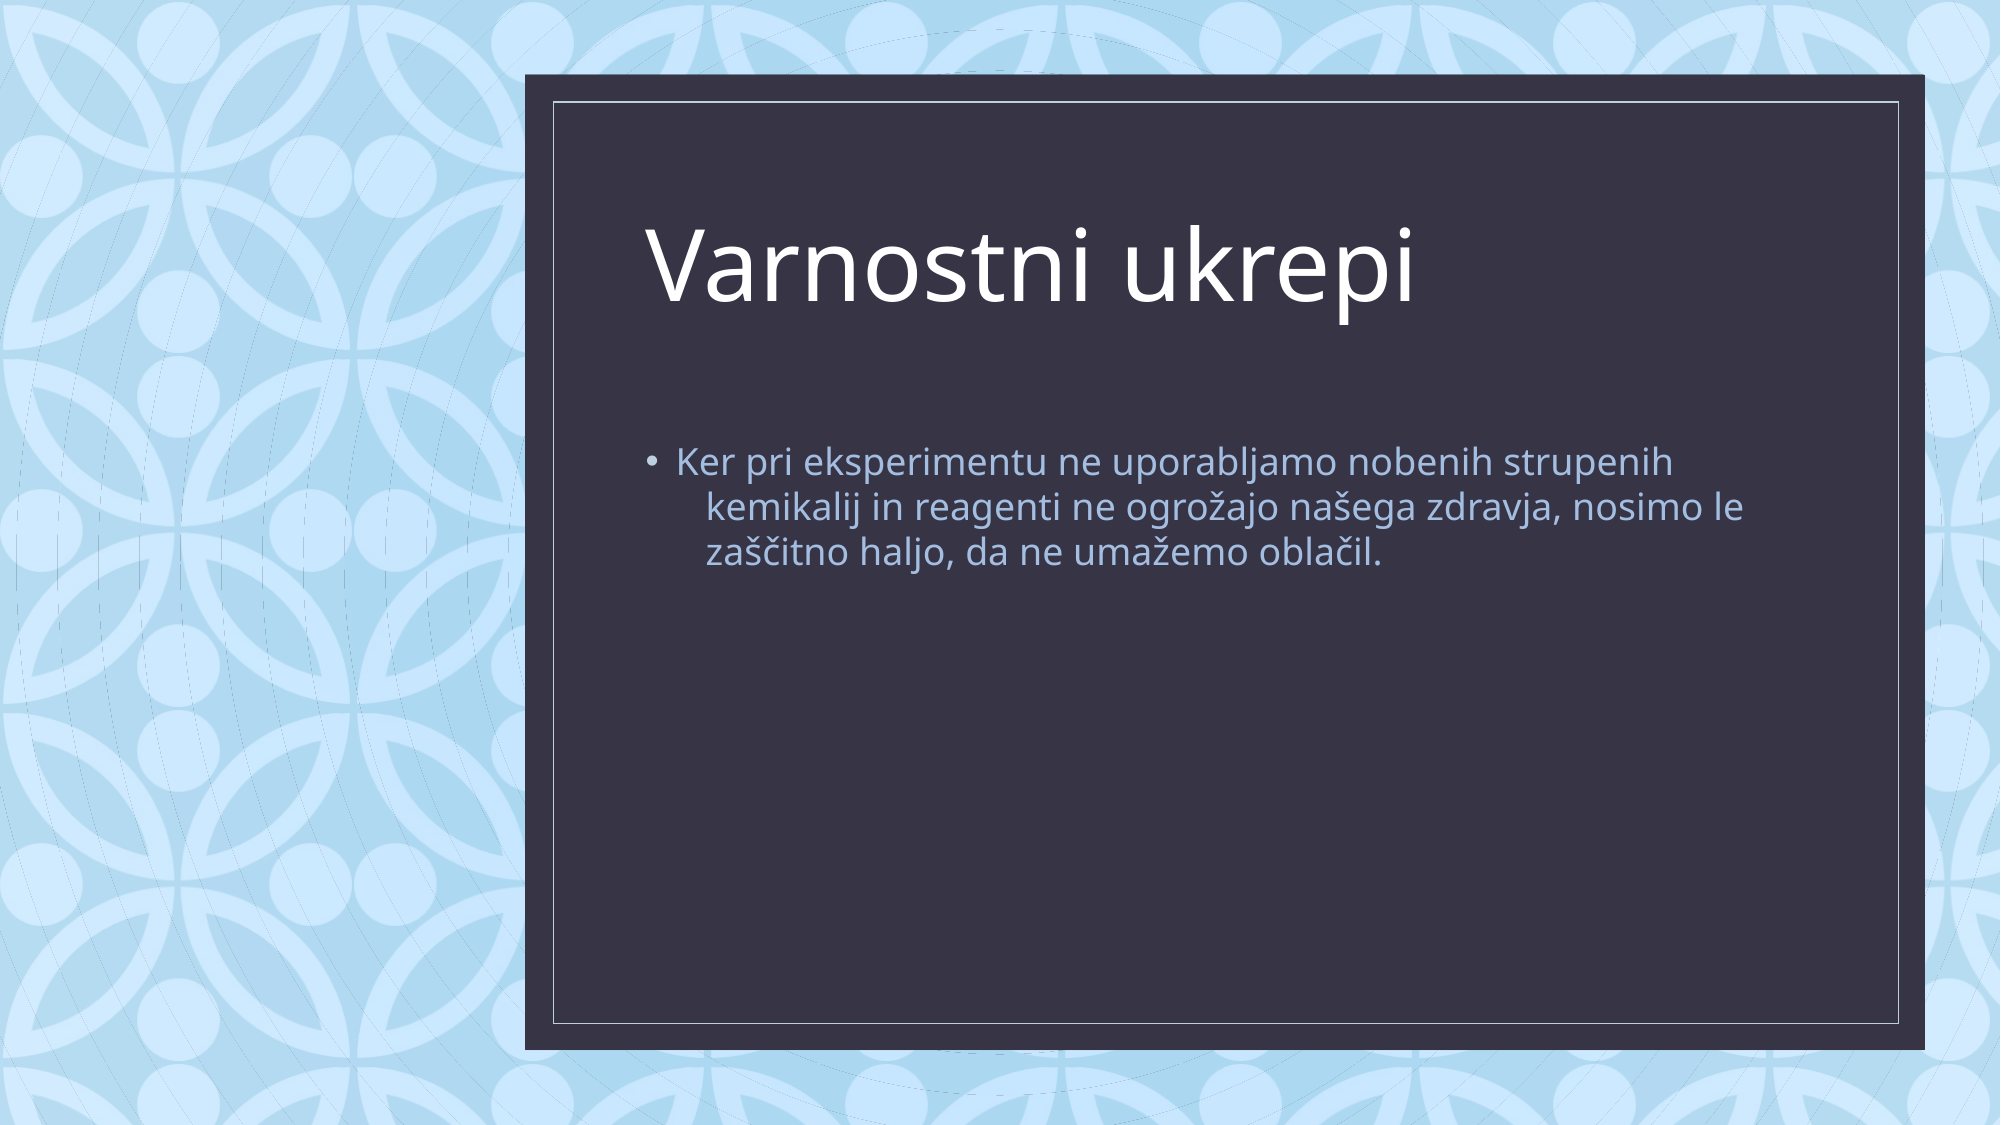

# Varnostni ukrepi
Ker pri eksperimentu ne uporabljamo nobenih strupenih kemikalij in reagenti ne ogrožajo našega zdravja, nosimo le zaščitno haljo, da ne umažemo oblačil.